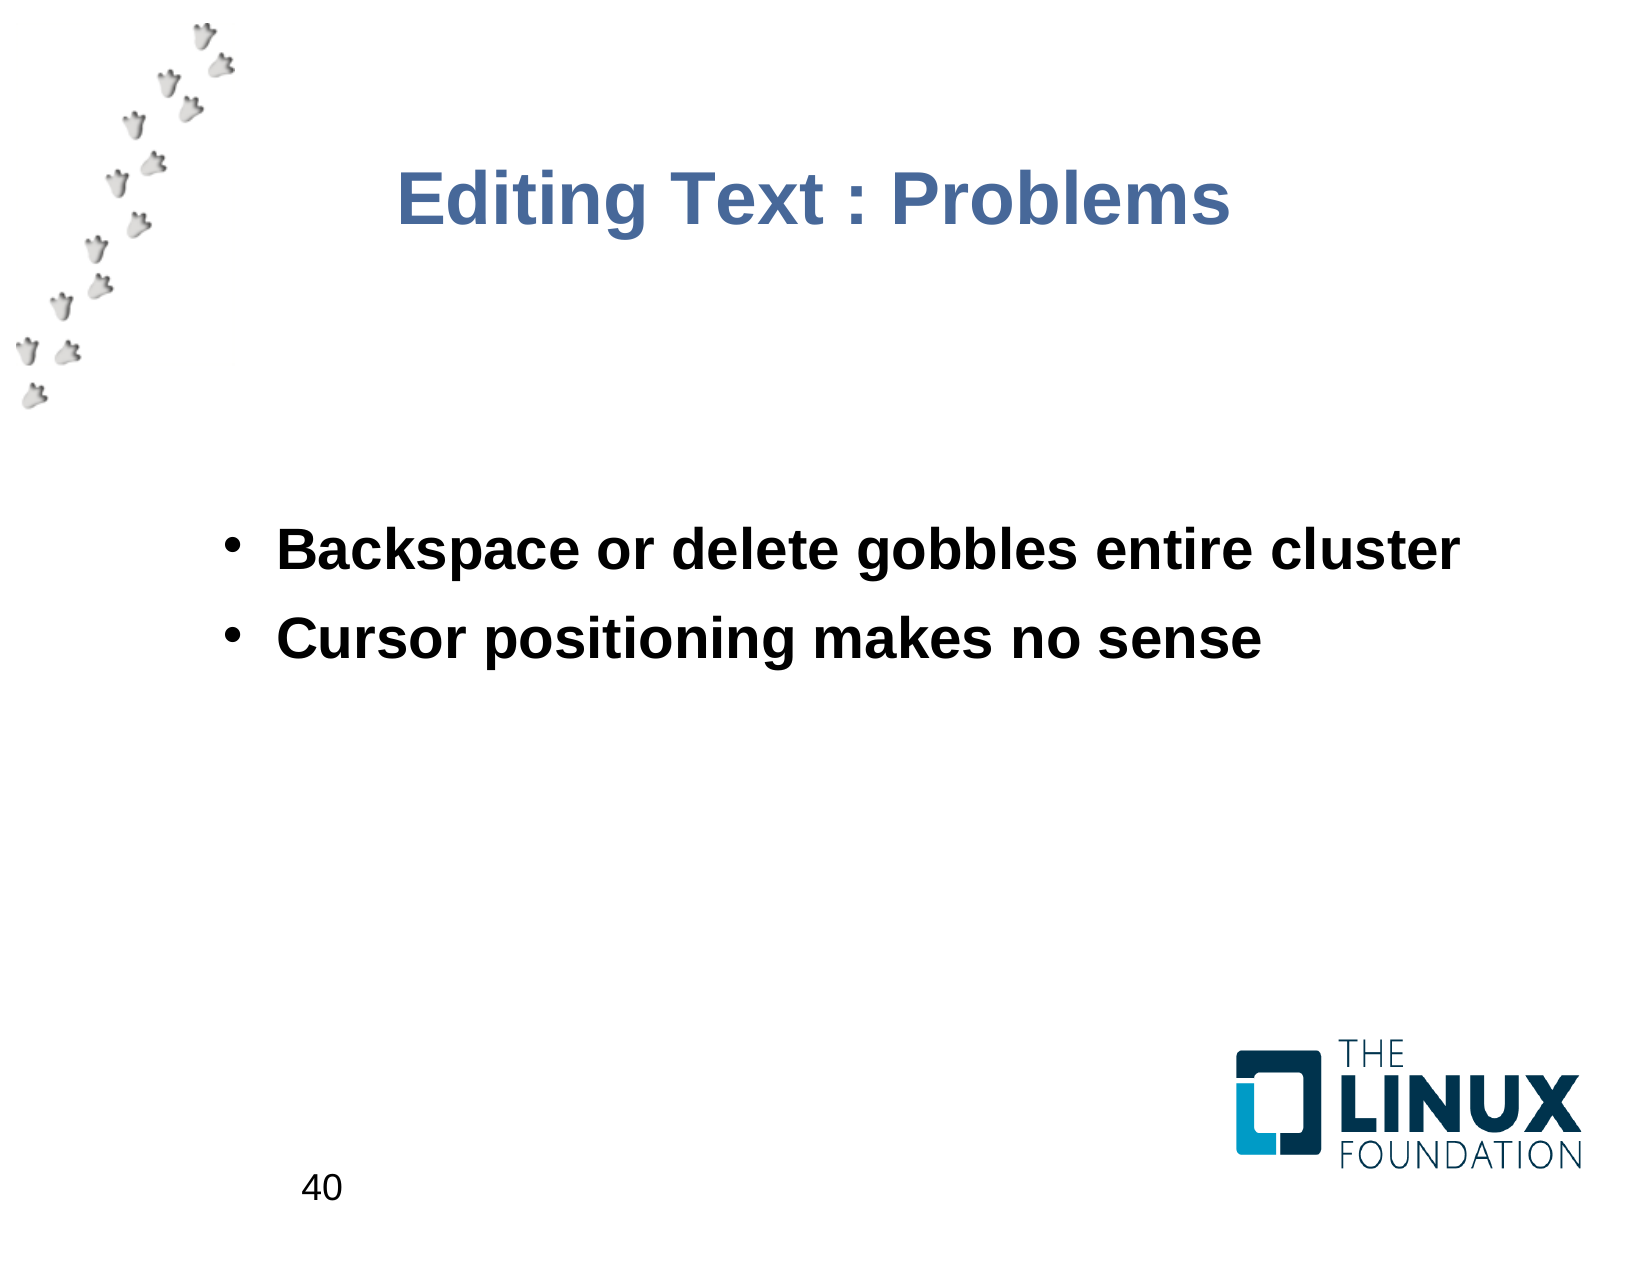

# Editing Text : Problems
Backspace or delete gobbles entire cluster
Cursor positioning makes no sense